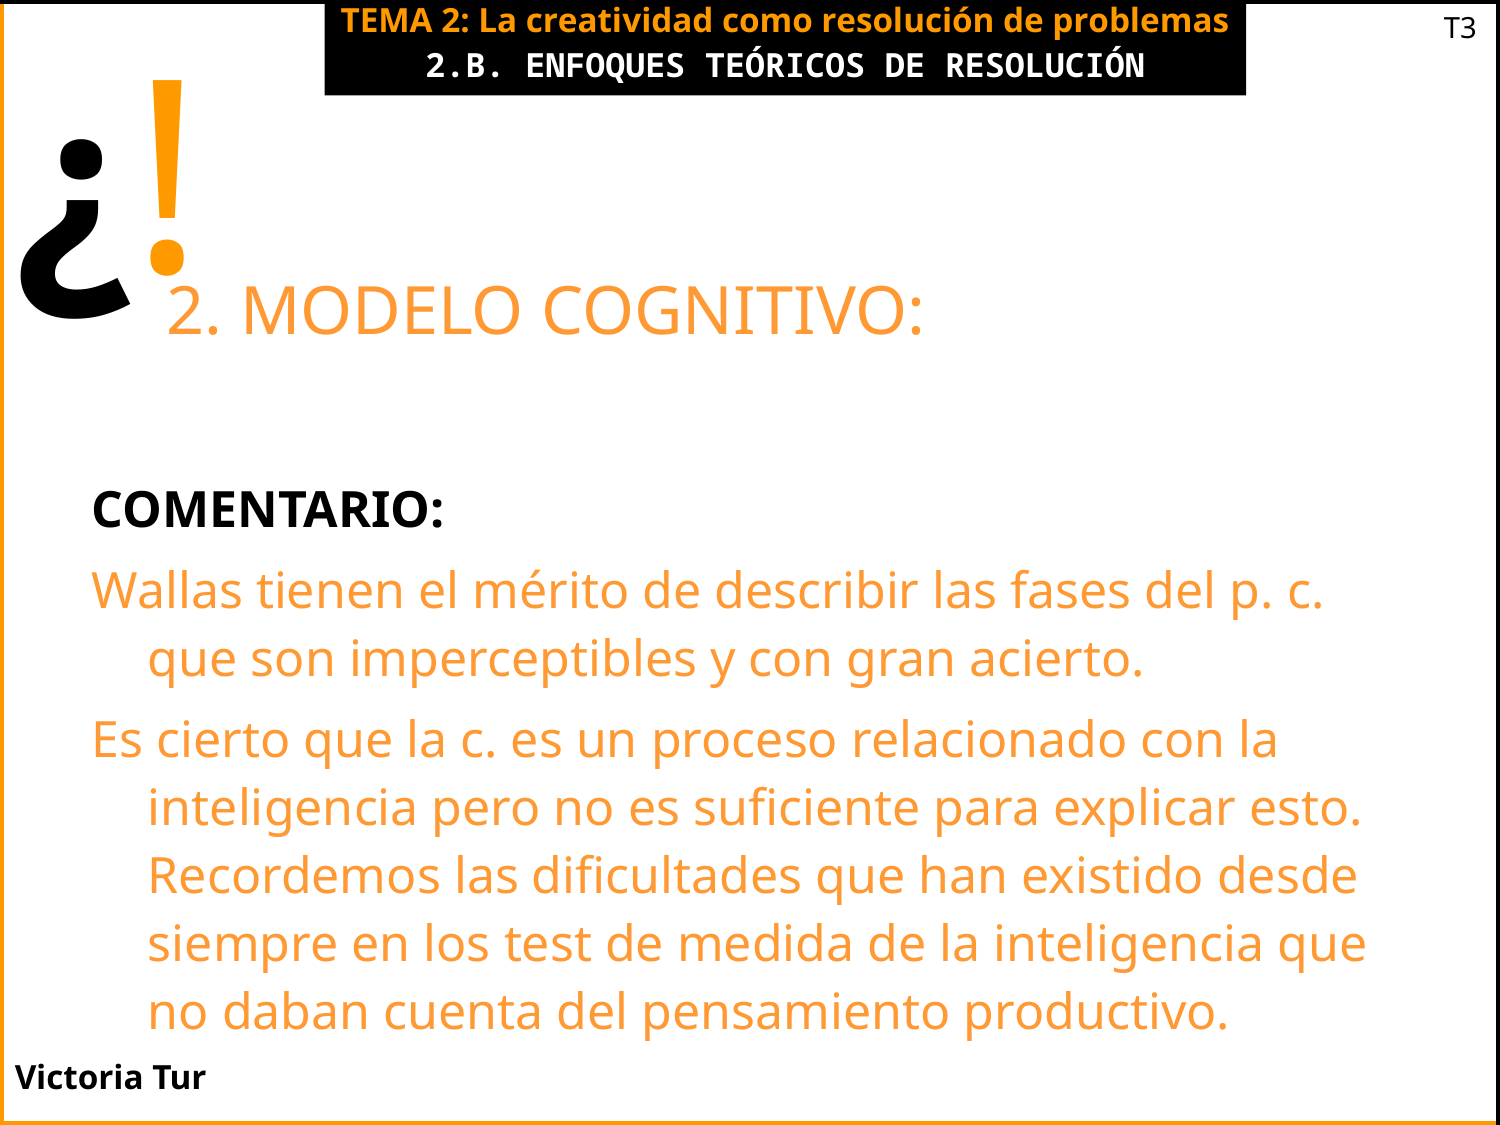

T3
# 2. MODELO COGNITIVO:
COMENTARIO:
Wallas tienen el mérito de describir las fases del p. c. que son imperceptibles y con gran acierto.
Es cierto que la c. es un proceso relacionado con la inteligencia pero no es suficiente para explicar esto. Recordemos las dificultades que han existido desde siempre en los test de medida de la inteligencia que no daban cuenta del pensamiento productivo.